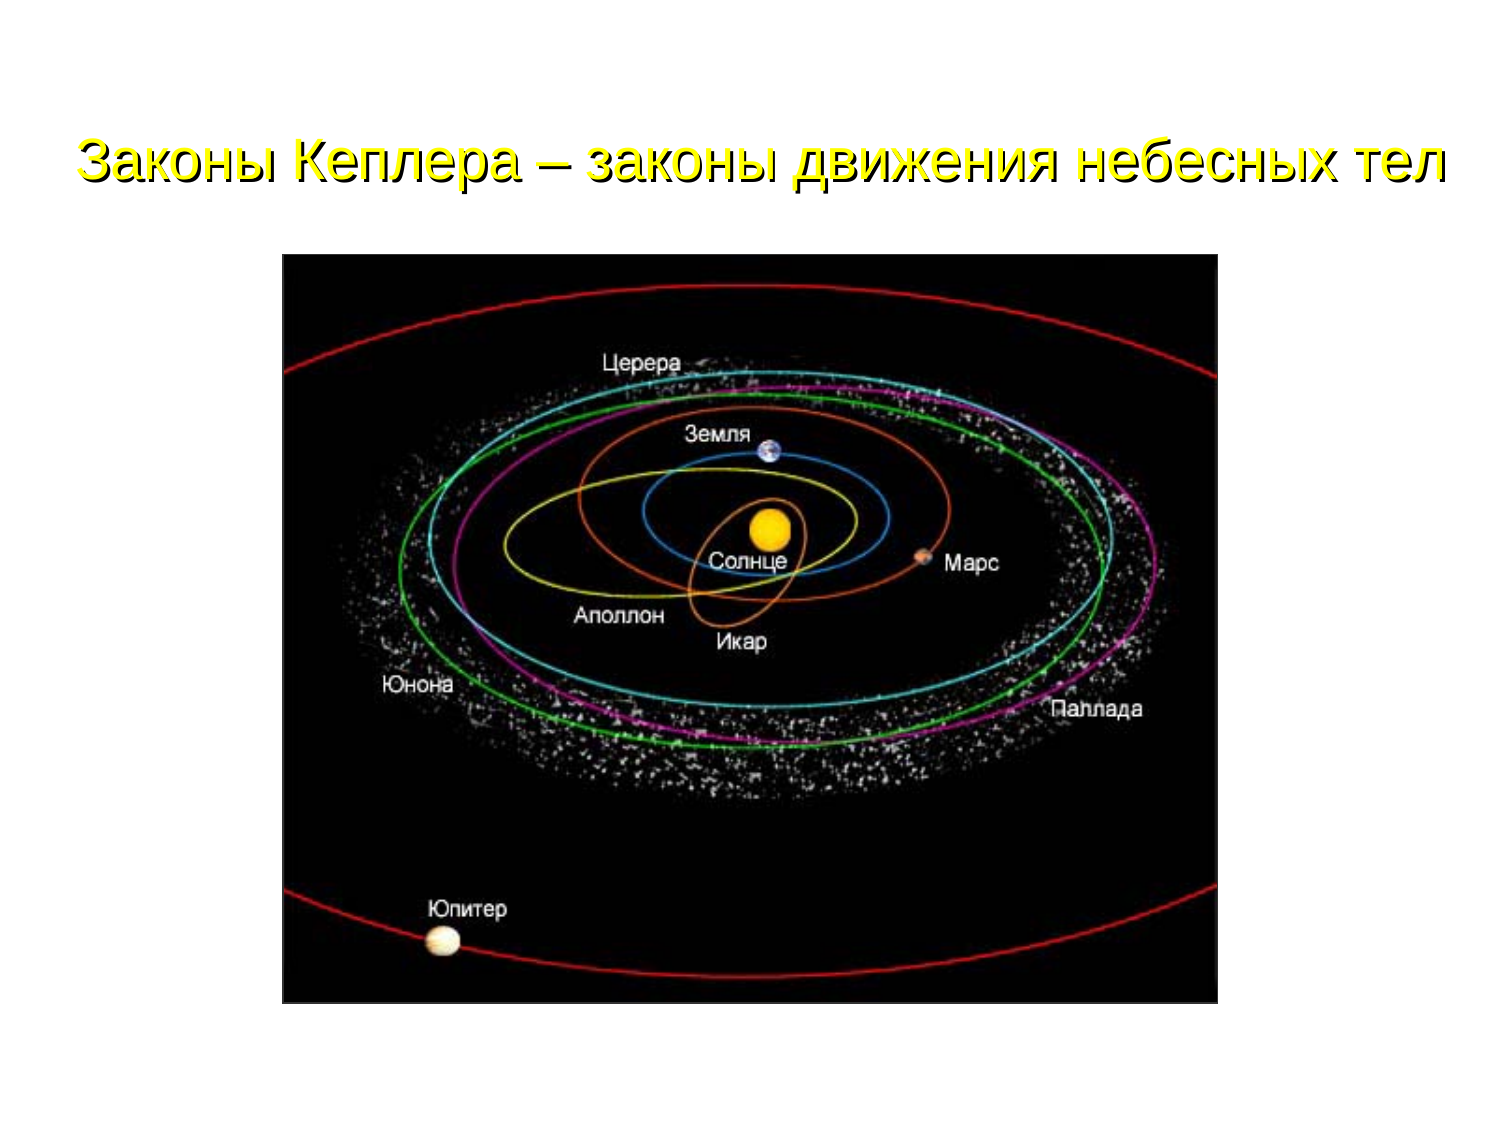

Законы Кеплера – законы движения небесных тел